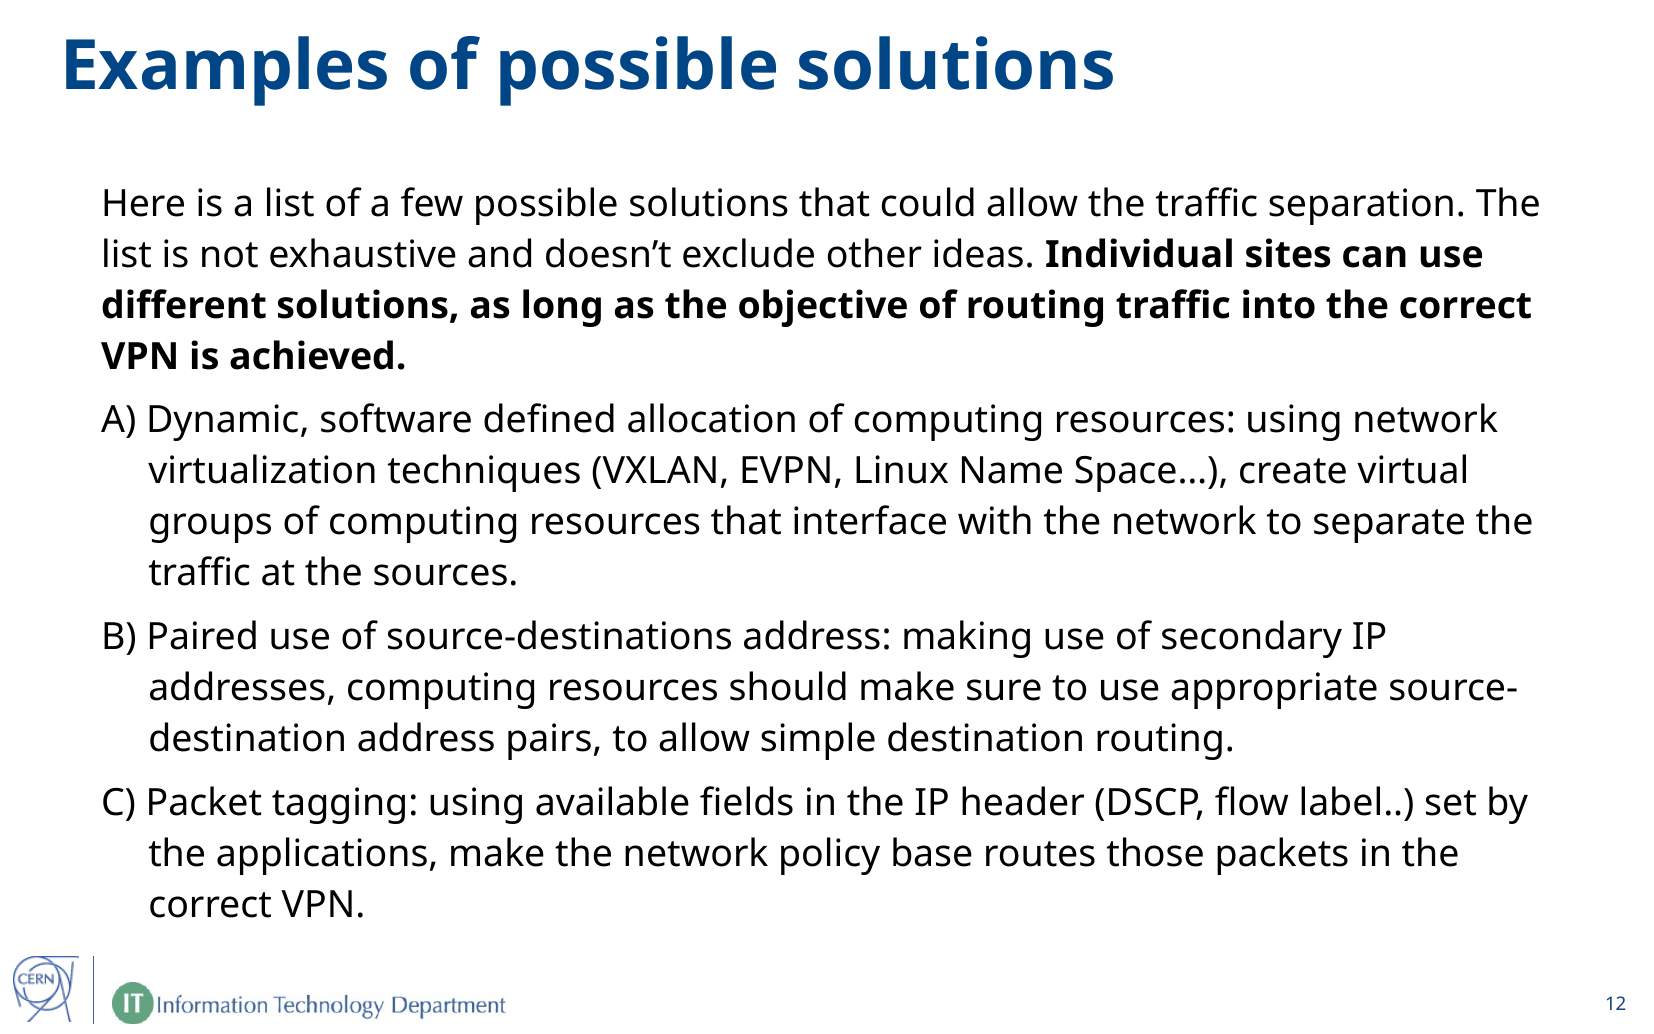

# Examples of possible solutions
Here is a list of a few possible solutions that could allow the traffic separation. The list is not exhaustive and doesn’t exclude other ideas. Individual sites can use different solutions, as long as the objective of routing traffic into the correct VPN is achieved.
A) Dynamic, software defined allocation of computing resources: using network virtualization techniques (VXLAN, EVPN, Linux Name Space…), create virtual groups of computing resources that interface with the network to separate the traffic at the sources.
B) Paired use of source-destinations address: making use of secondary IP addresses, computing resources should make sure to use appropriate source-destination address pairs, to allow simple destination routing.
C) Packet tagging: using available fields in the IP header (DSCP, flow label..) set by the applications, make the network policy base routes those packets in the correct VPN.